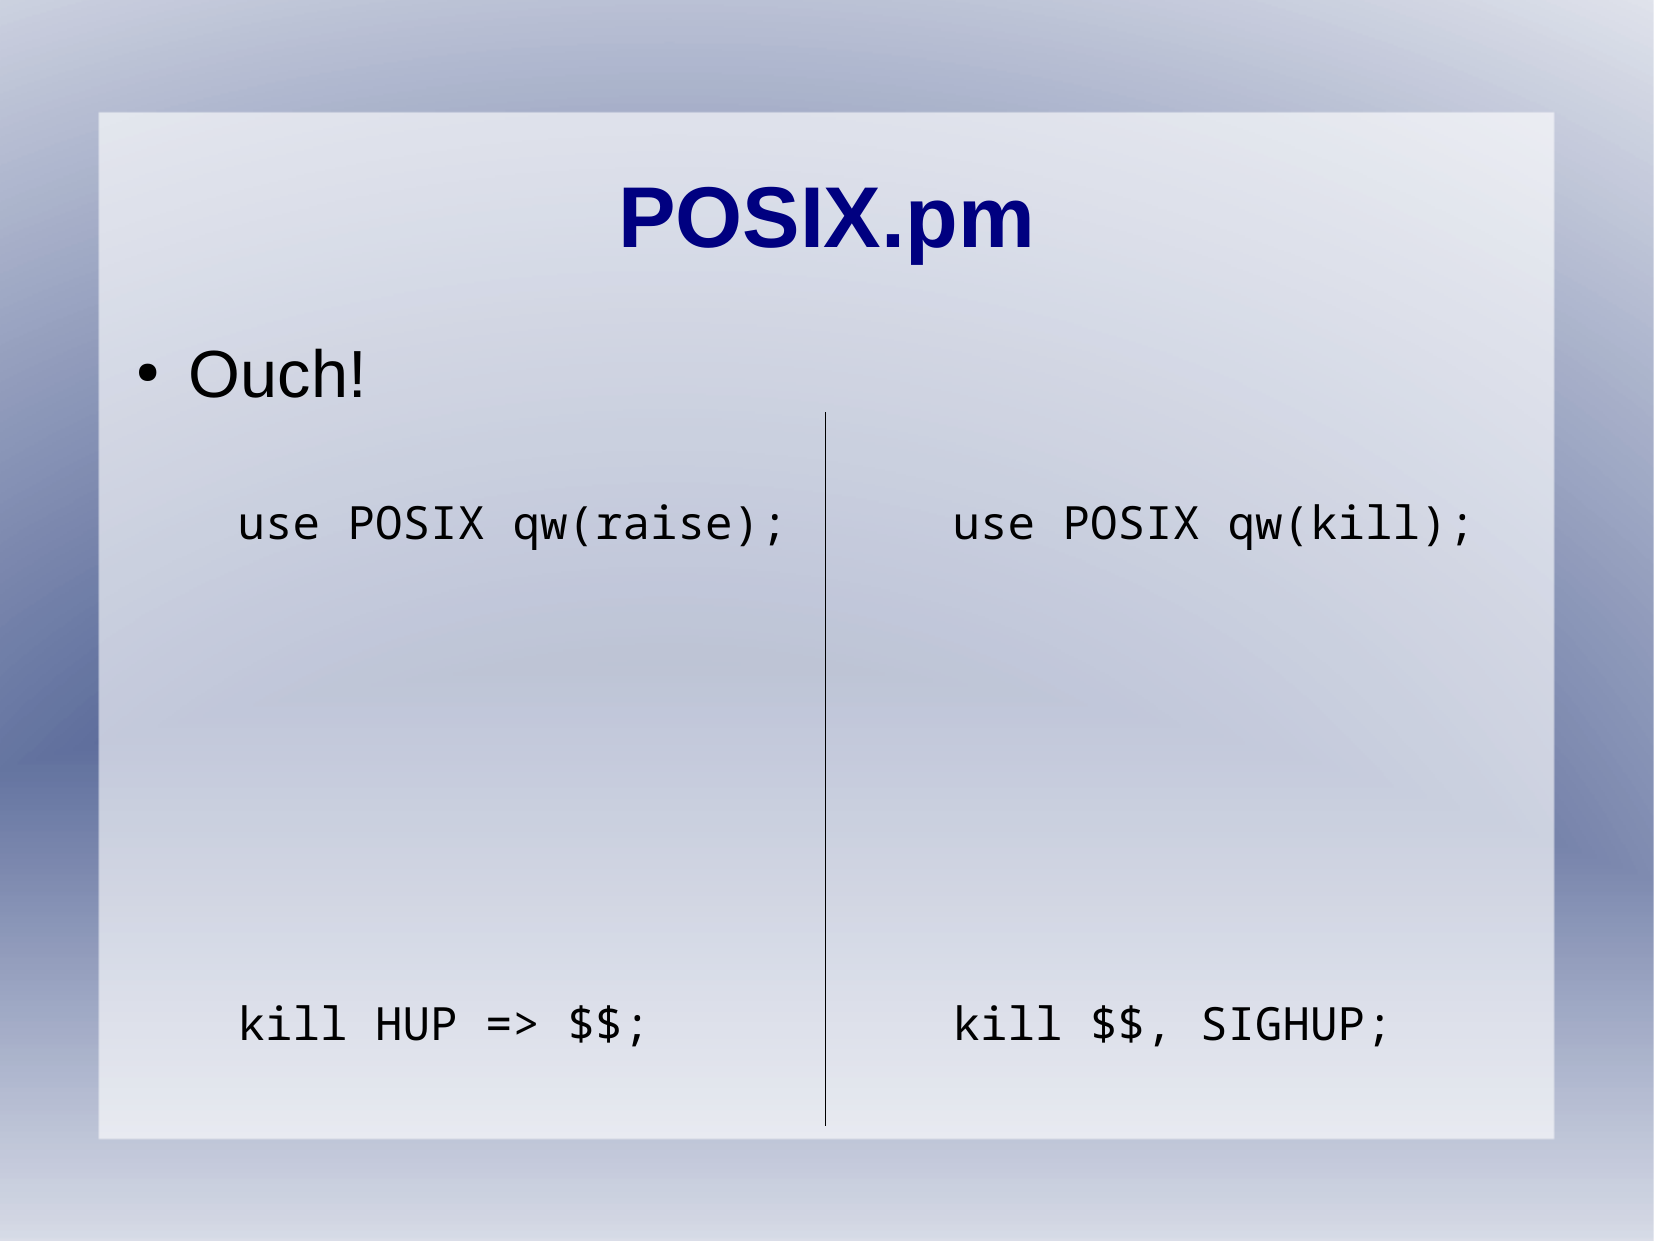

# POSIX.pm
Ouch!
use POSIX qw(raise); use POSIX qw(kill);
kill HUP => $$; kill $$, SIGHUP;